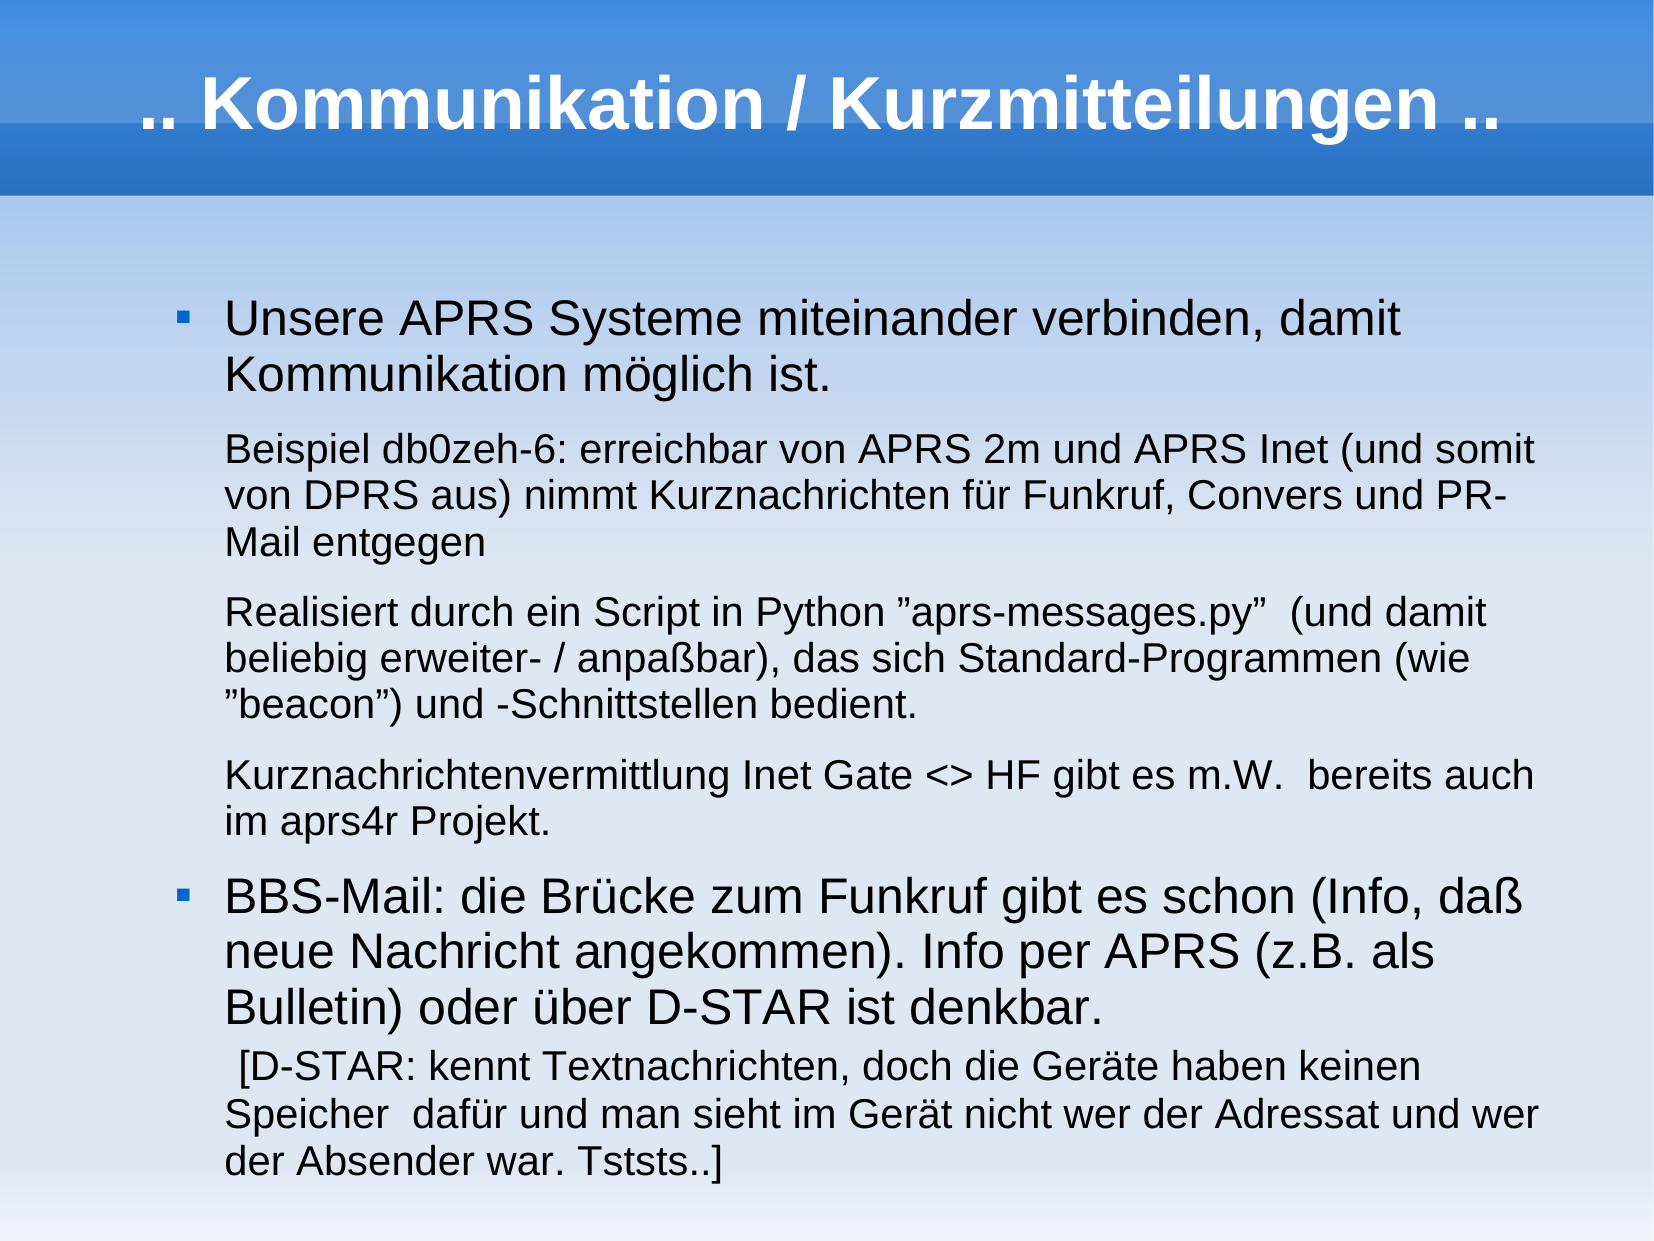

# .. Kommunikation / Kurzmitteilungen ..
Unsere APRS Systeme miteinander verbinden, damit Kommunikation möglich ist.
Beispiel db0zeh-6: erreichbar von APRS 2m und APRS Inet (und somit von DPRS aus) nimmt Kurznachrichten für Funkruf, Convers und PR-Mail entgegen
Realisiert durch ein Script in Python ”aprs-messages.py” (und damit beliebig erweiter- / anpaßbar), das sich Standard-Programmen (wie ”beacon”) und -Schnittstellen bedient.
Kurznachrichtenvermittlung Inet Gate <> HF gibt es m.W. bereits auch im aprs4r Projekt.
BBS-Mail: die Brücke zum Funkruf gibt es schon (Info, daß neue Nachricht angekommen). Info per APRS (z.B. als Bulletin) oder über D-STAR ist denkbar.
 [D-STAR: kennt Textnachrichten, doch die Geräte haben keinen Speicher dafür und man sieht im Gerät nicht wer der Adressat und wer der Absender war. Tststs..]